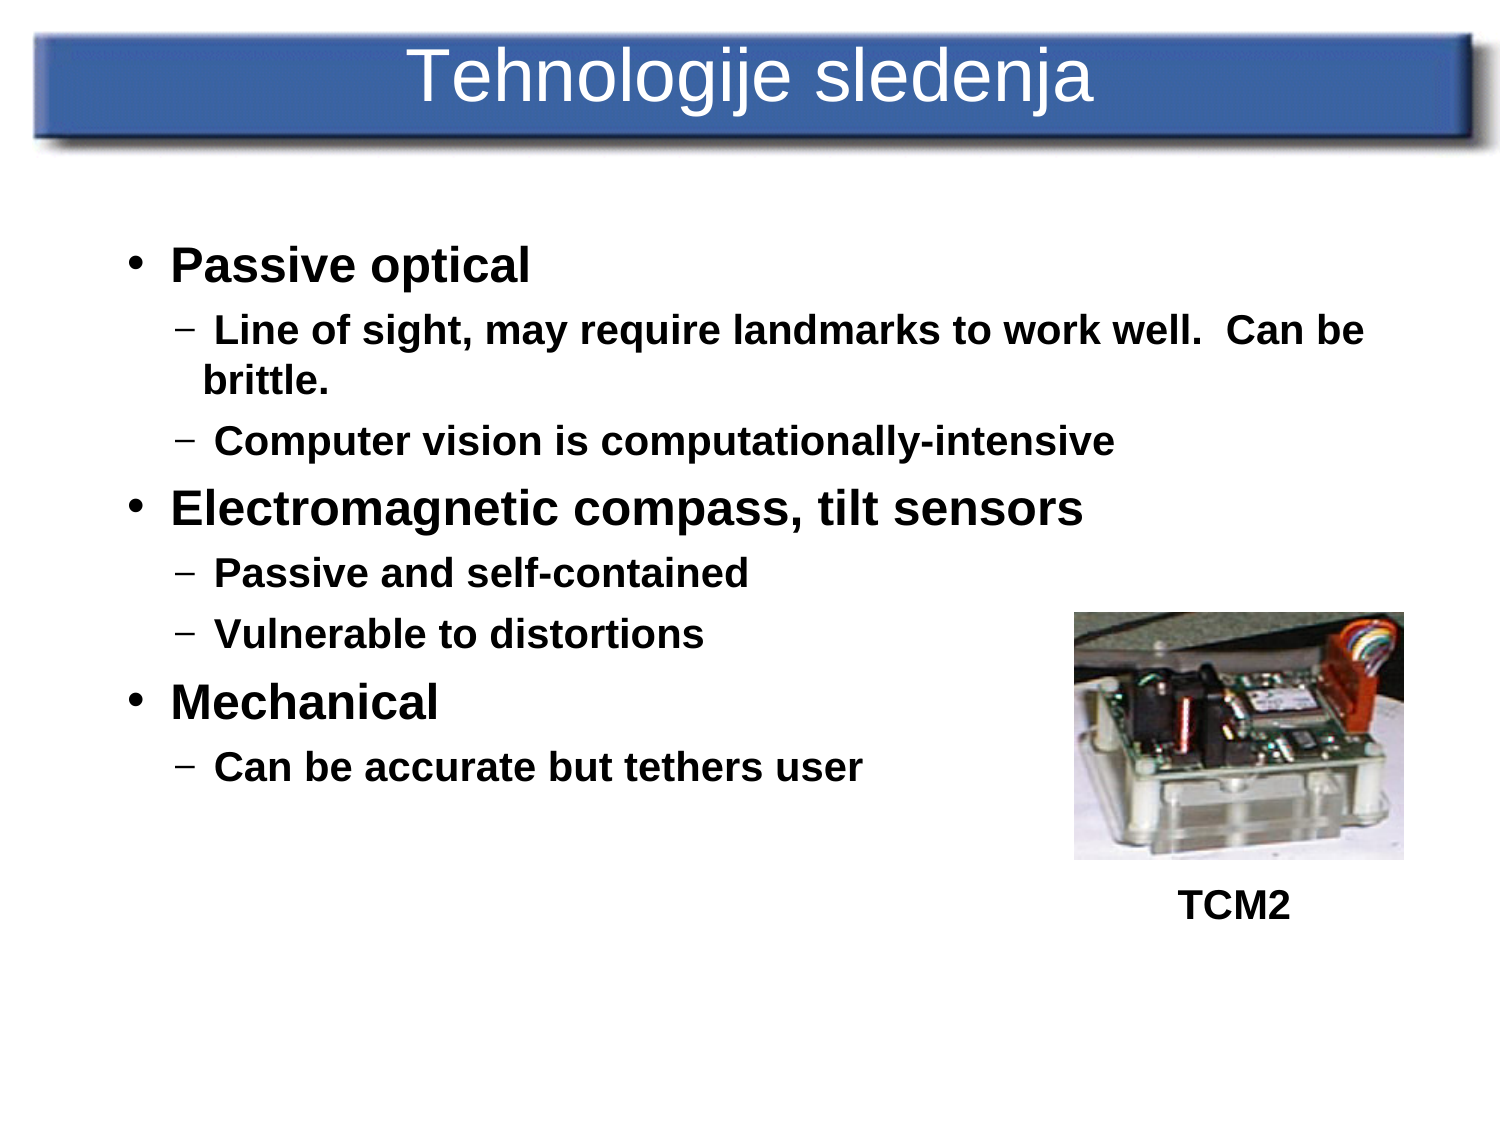

# Tehnologije sledenja
 Passive optical
 Line of sight, may require landmarks to work well. Can be brittle.
 Computer vision is computationally-intensive
 Electromagnetic compass, tilt sensors
 Passive and self-contained
 Vulnerable to distortions
 Mechanical
 Can be accurate but tethers user
TCM2